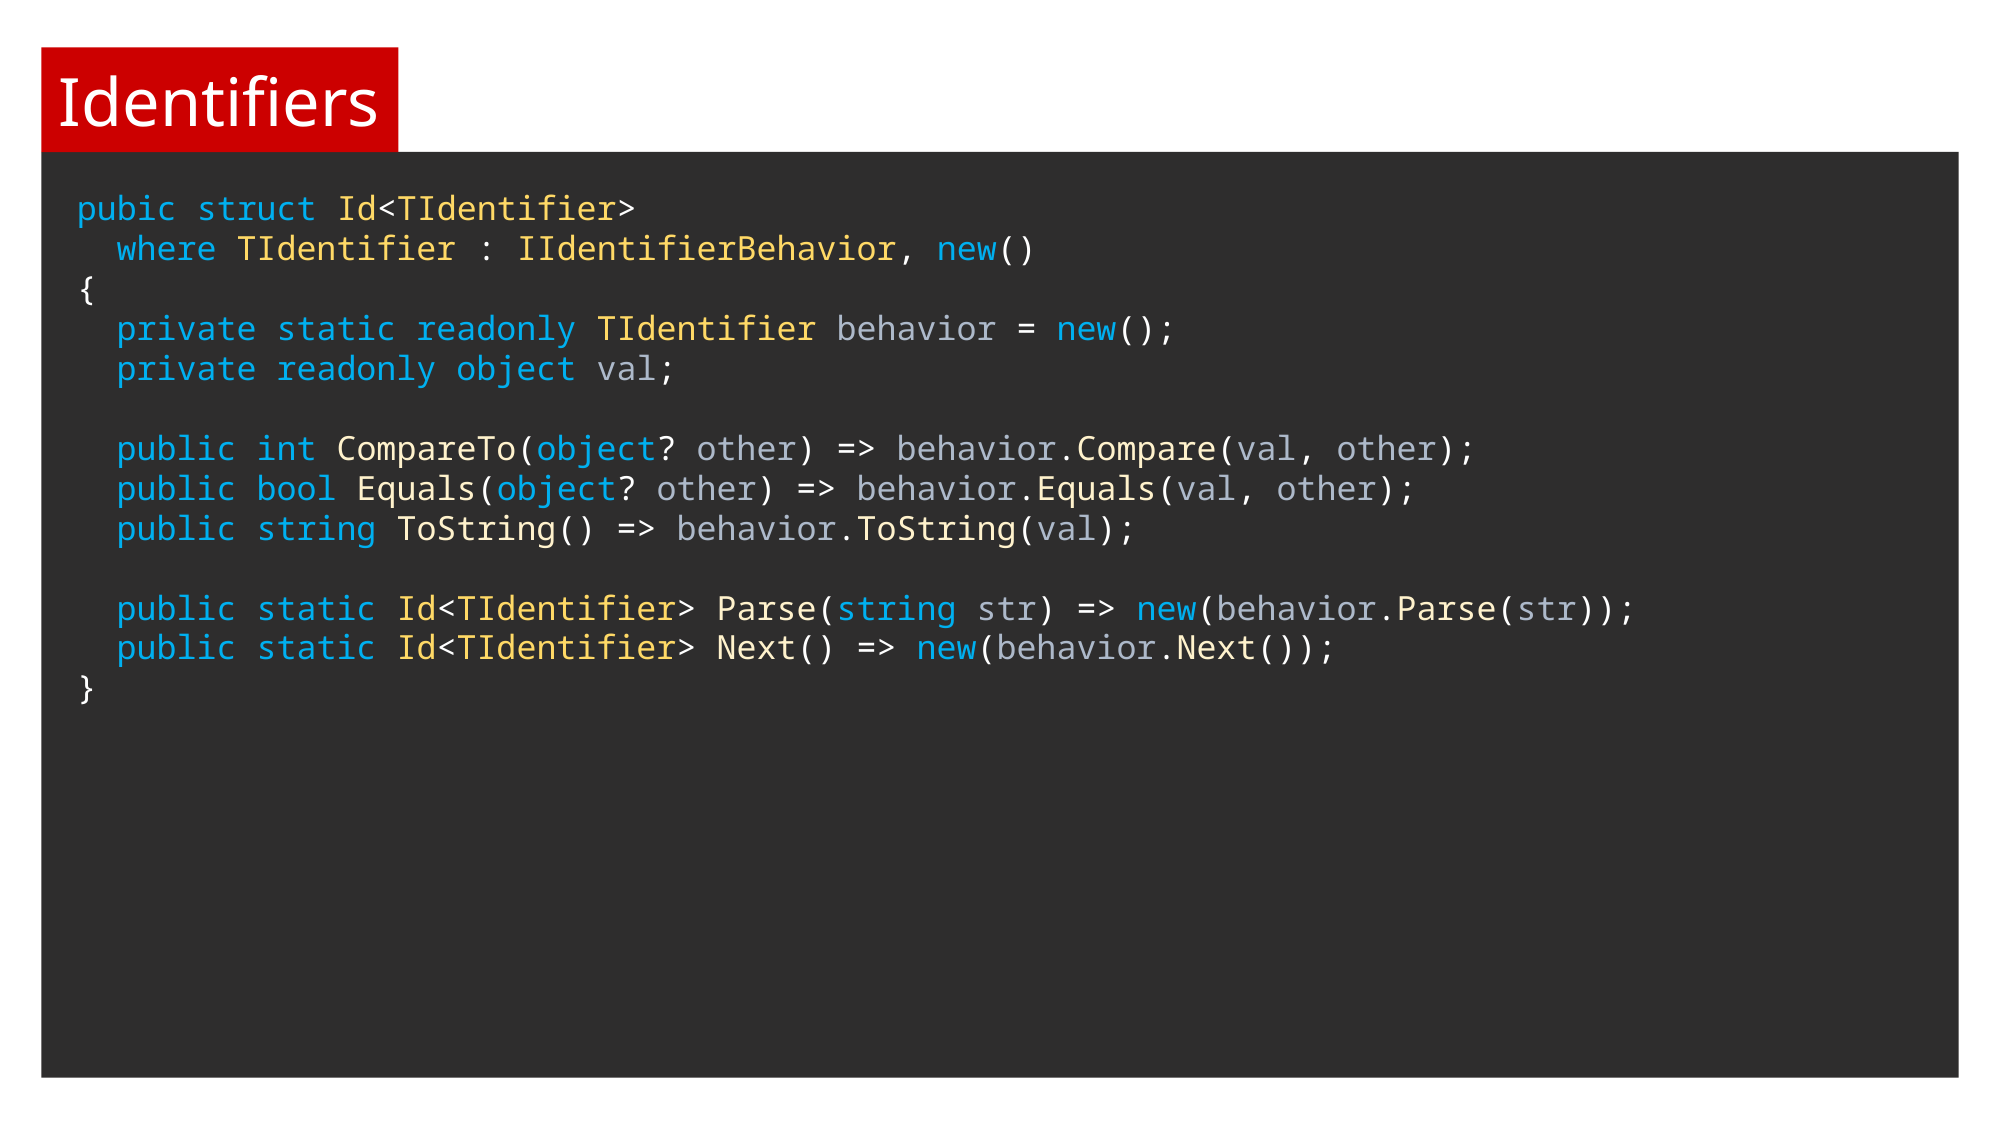

Identifiers
pubic struct Id<TIdentifier>
 where TIdentifier : IIdentifierBehavior, new()
{
 private static readonly TIdentifier behavior = new();
 private readonly object val;
 public int CompareTo(object? other) => behavior.Compare(val, other);
 public bool Equals(object? other) => behavior.Equals(val, other);
 public string ToString() => behavior.ToString(val);
 public static Id<TIdentifier> Parse(string str) => new(behavior.Parse(str));
 public static Id<TIdentifier> Next() => new(behavior.Next());
}